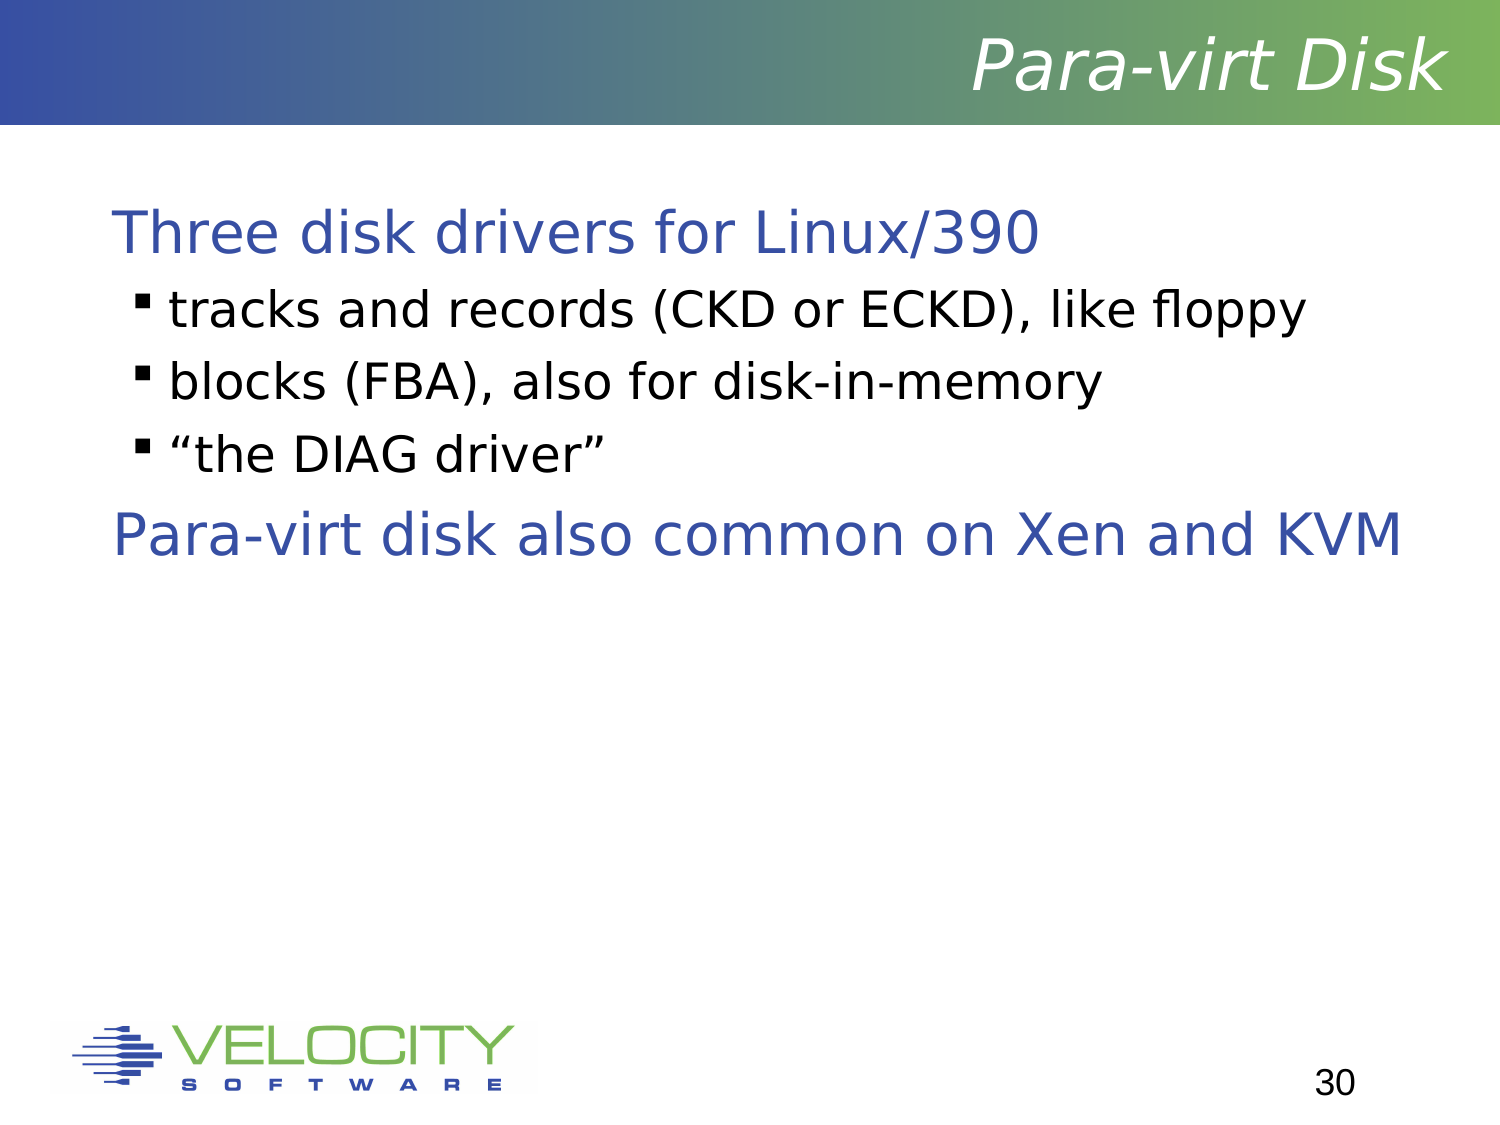

# Para-virt Disk
Three disk drivers for Linux/390
tracks and records (CKD or ECKD), like floppy
blocks (FBA), also for disk-in-memory
“the DIAG driver”
Para-virt disk also common on Xen and KVM
30